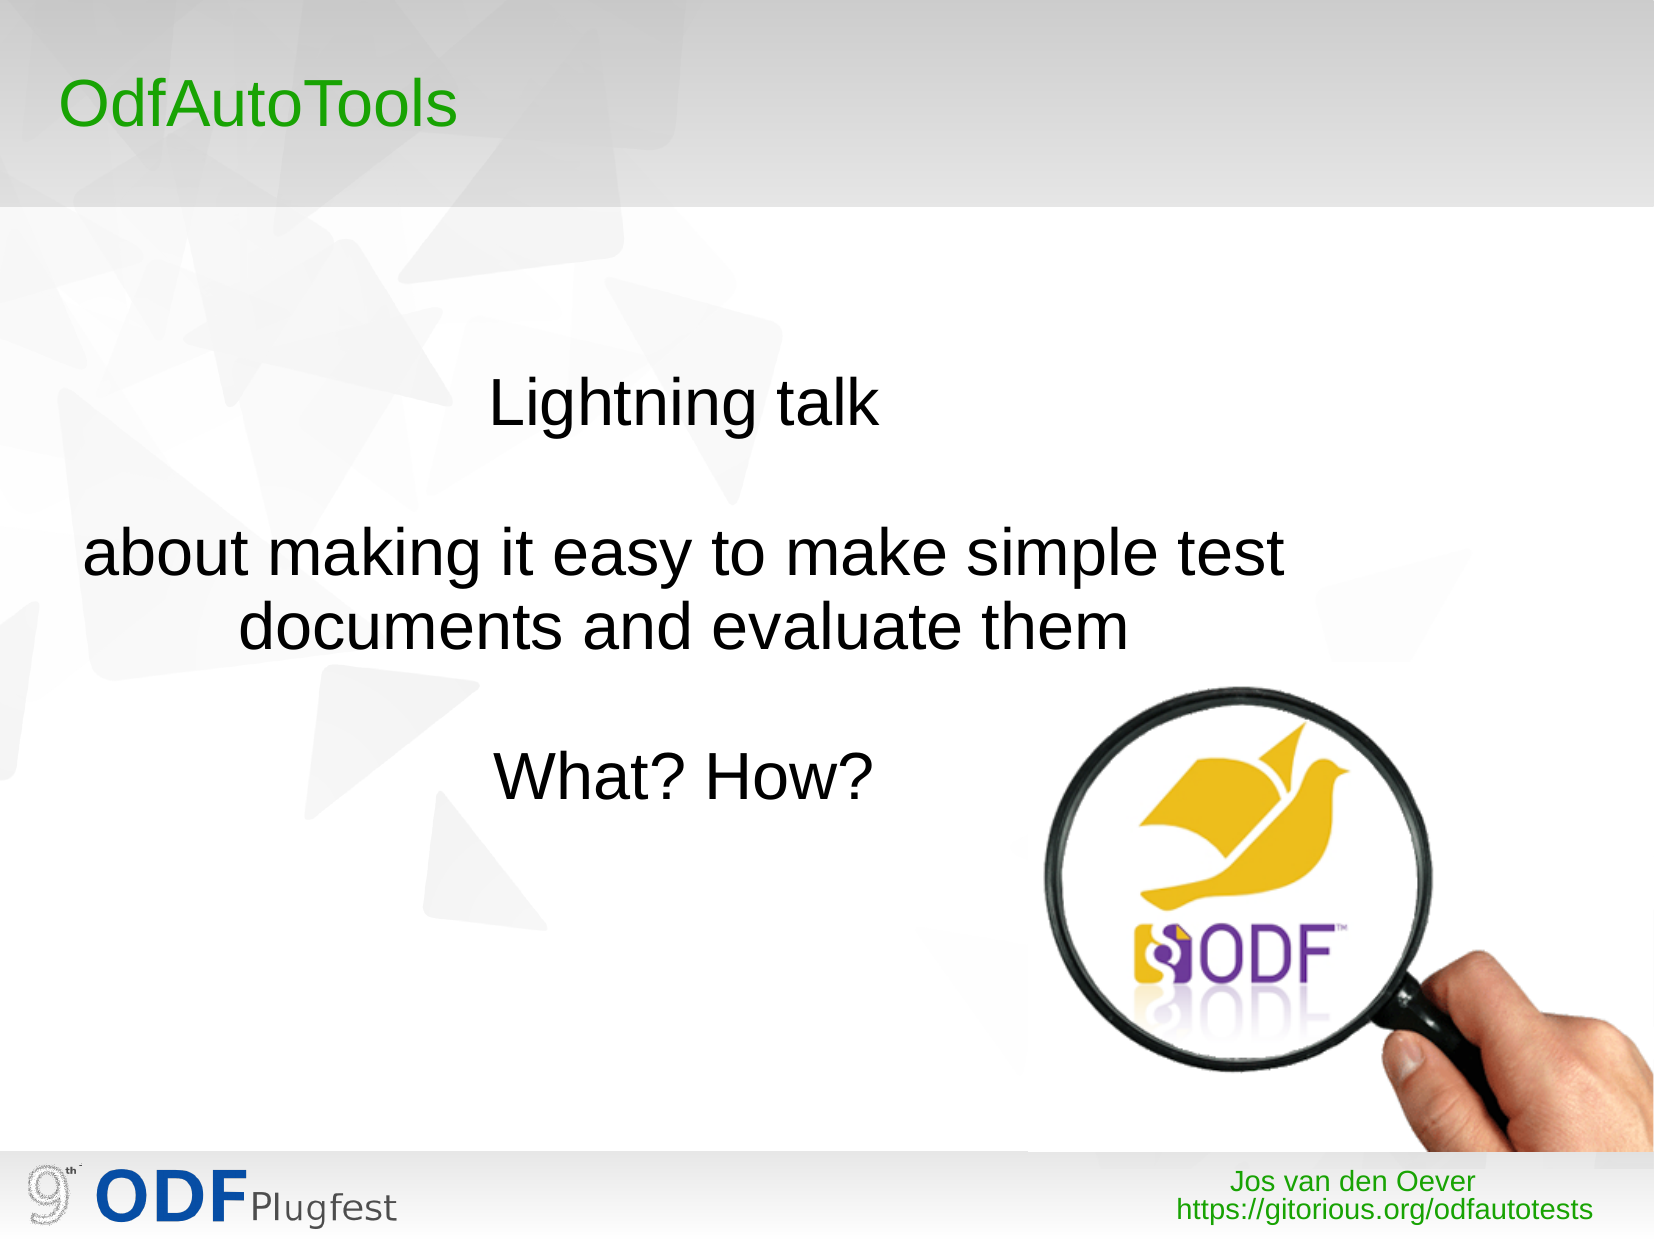

# OdfAutoTools
Lightning talk
about making it easy to make simple test documents and evaluate them
What? How?